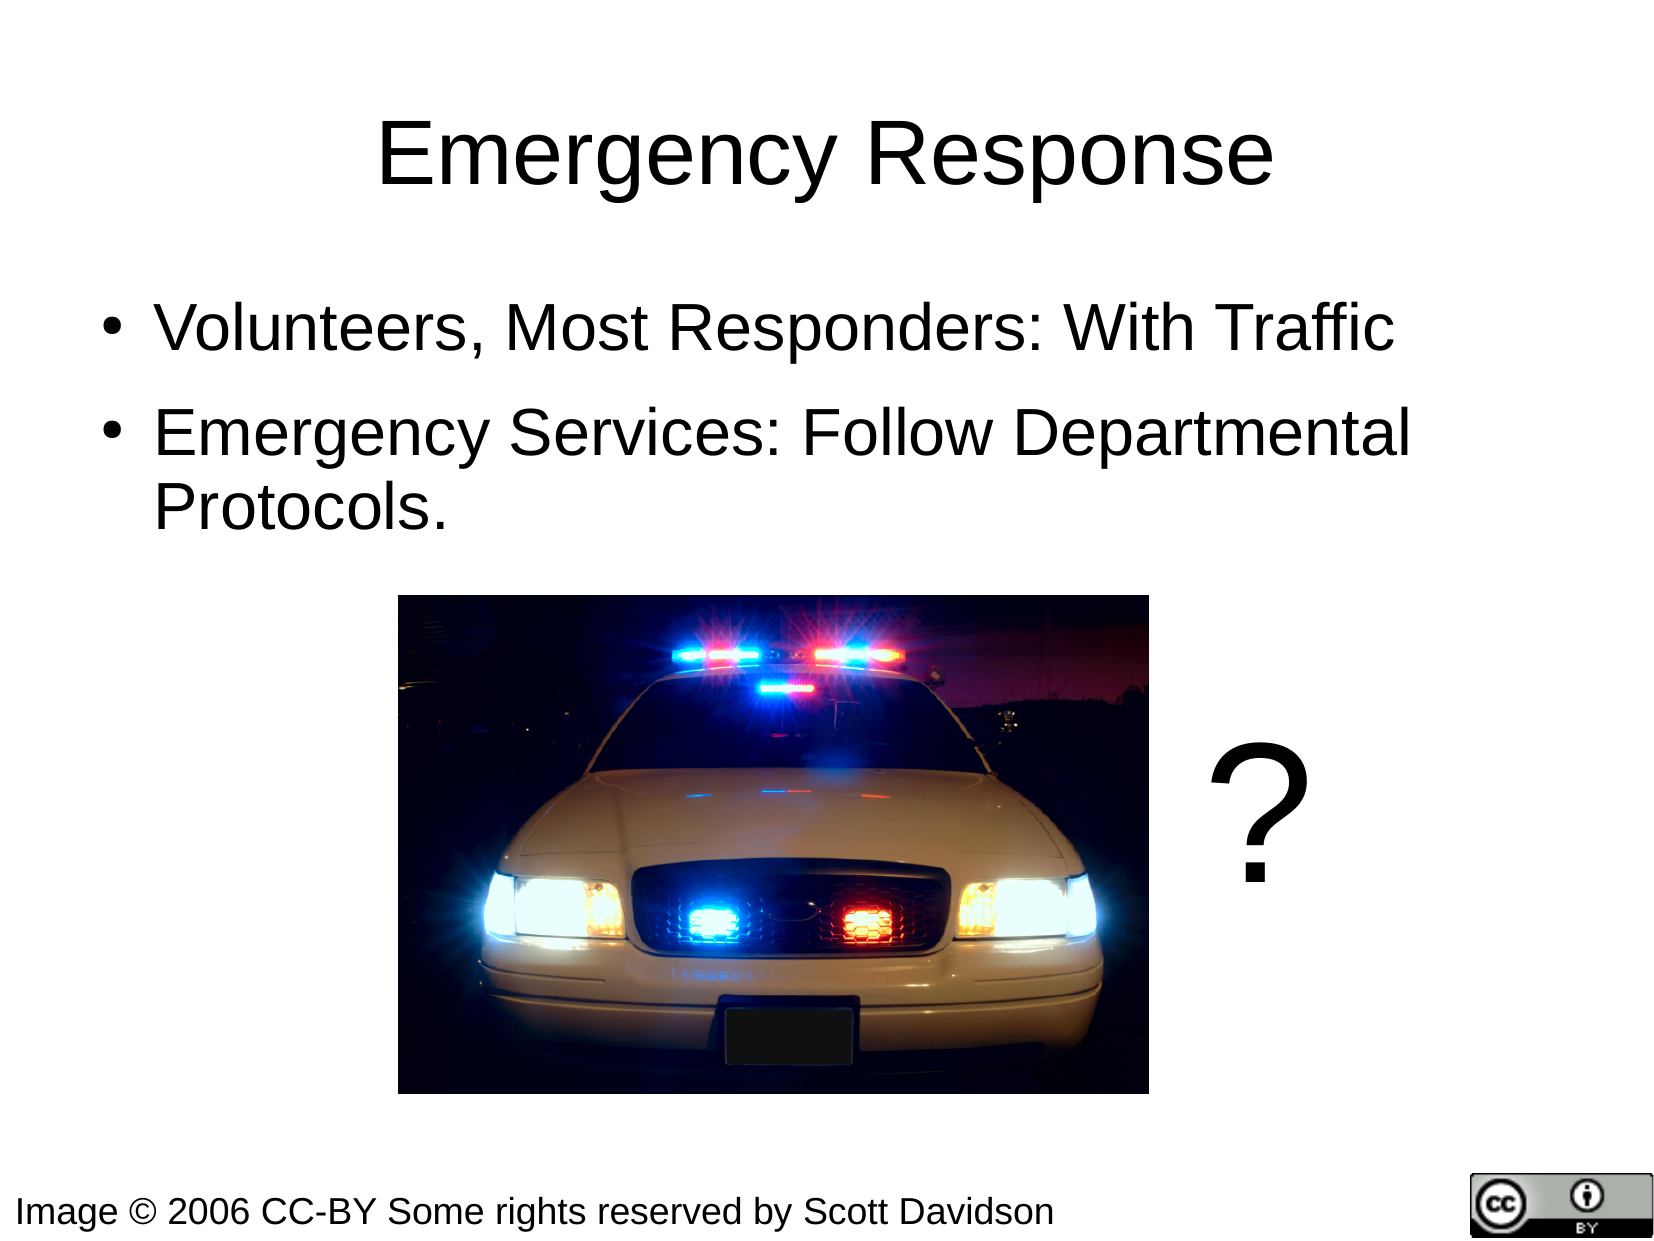

# Emergency Response
Volunteers, Most Responders: With Traffic
Emergency Services: Follow Departmental Protocols.
?
Image © 2006 CC-BY Some rights reserved by Scott Davidson